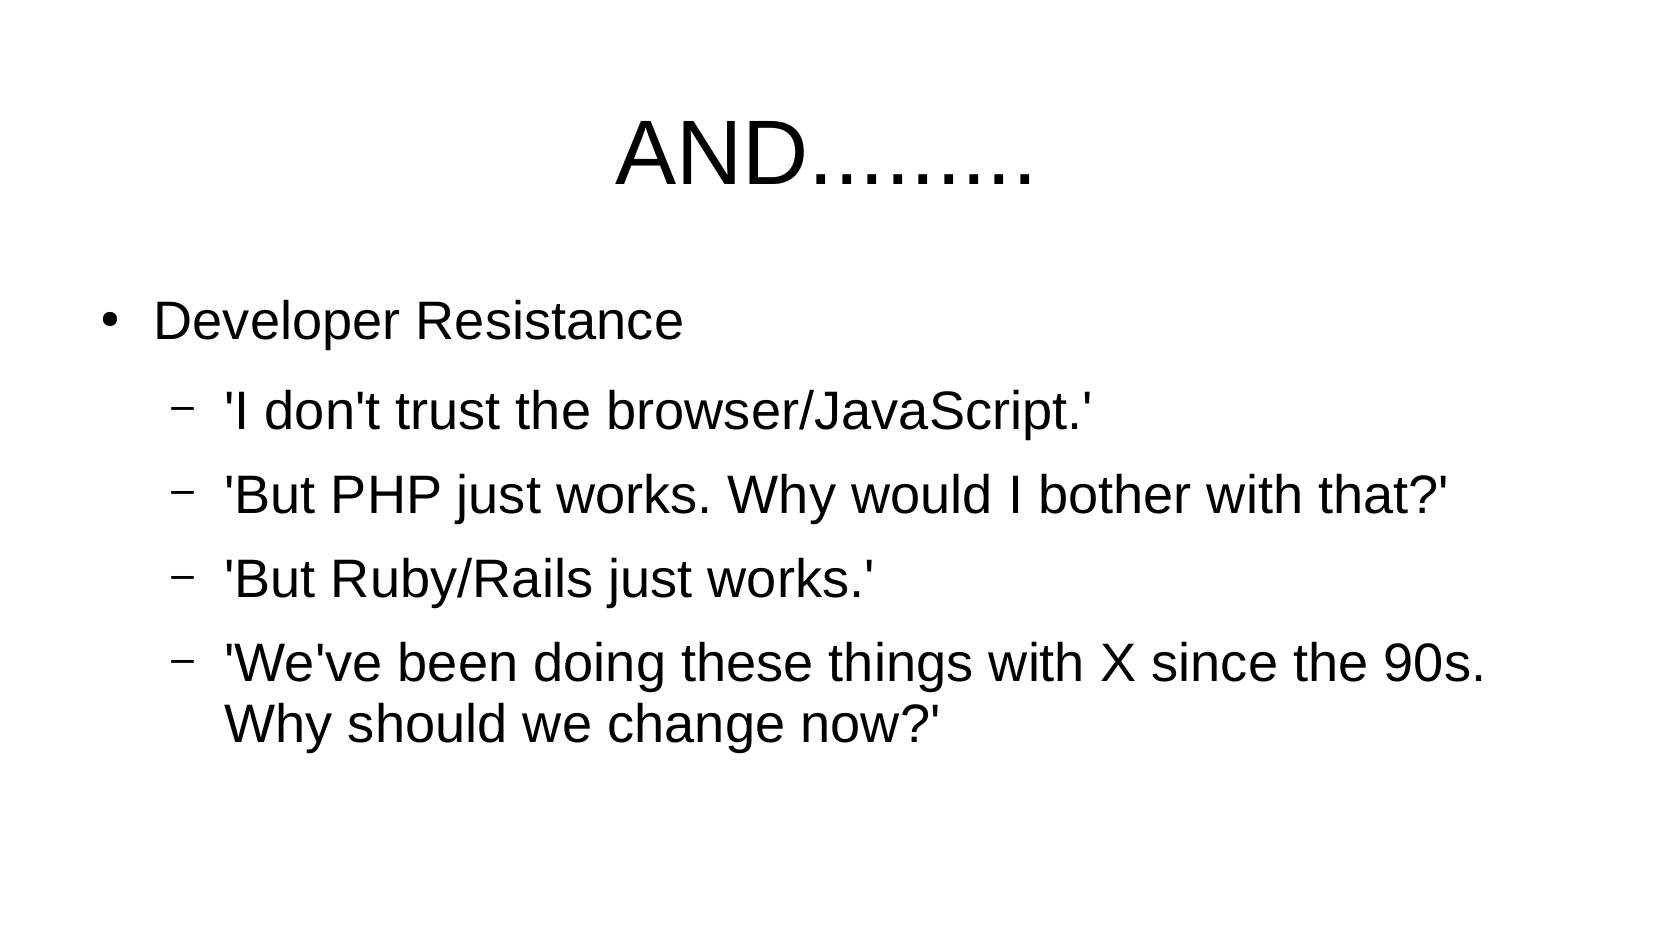

# AND.........
Developer Resistance
'I don't trust the browser/JavaScript.'
'But PHP just works. Why would I bother with that?'
'But Ruby/Rails just works.'
'We've been doing these things with X since the 90s. Why should we change now?'